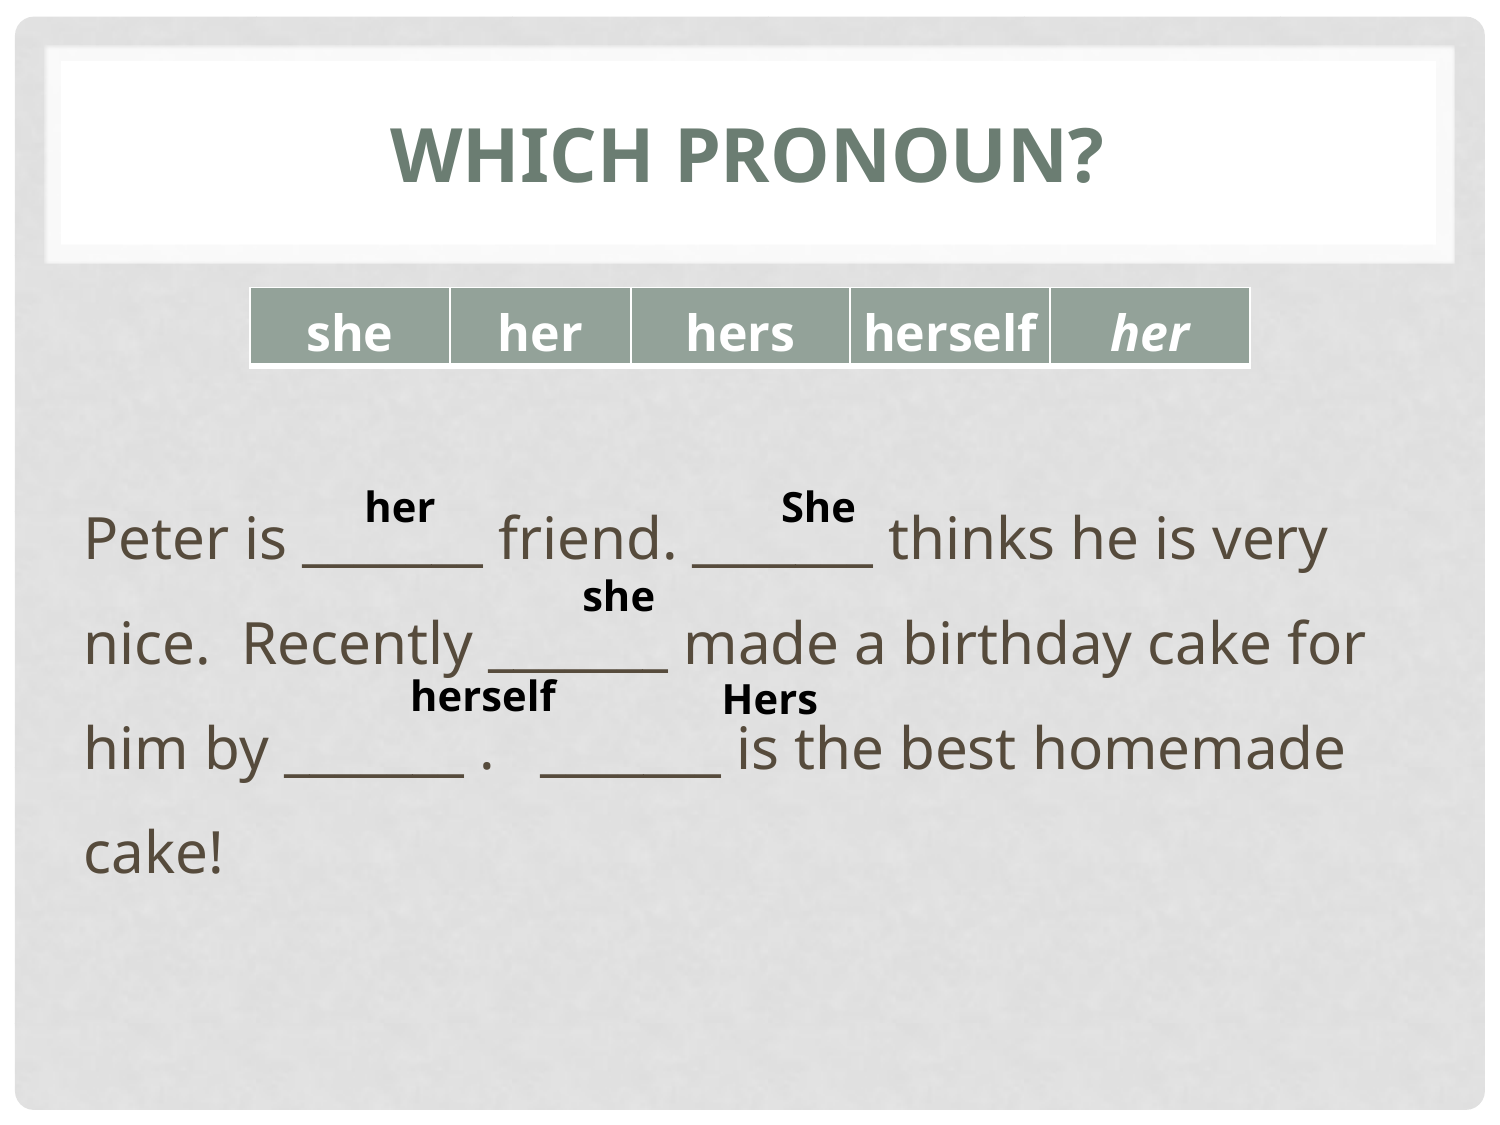

# Which pronoun?
Peter is _______ friend. _______ thinks he is very nice. Recently _______ made a birthday cake for him by _______ . _______ is the best homemade cake!
| she | her | hers | herself | her |
| --- | --- | --- | --- | --- |
her
She
she
herself
Hers